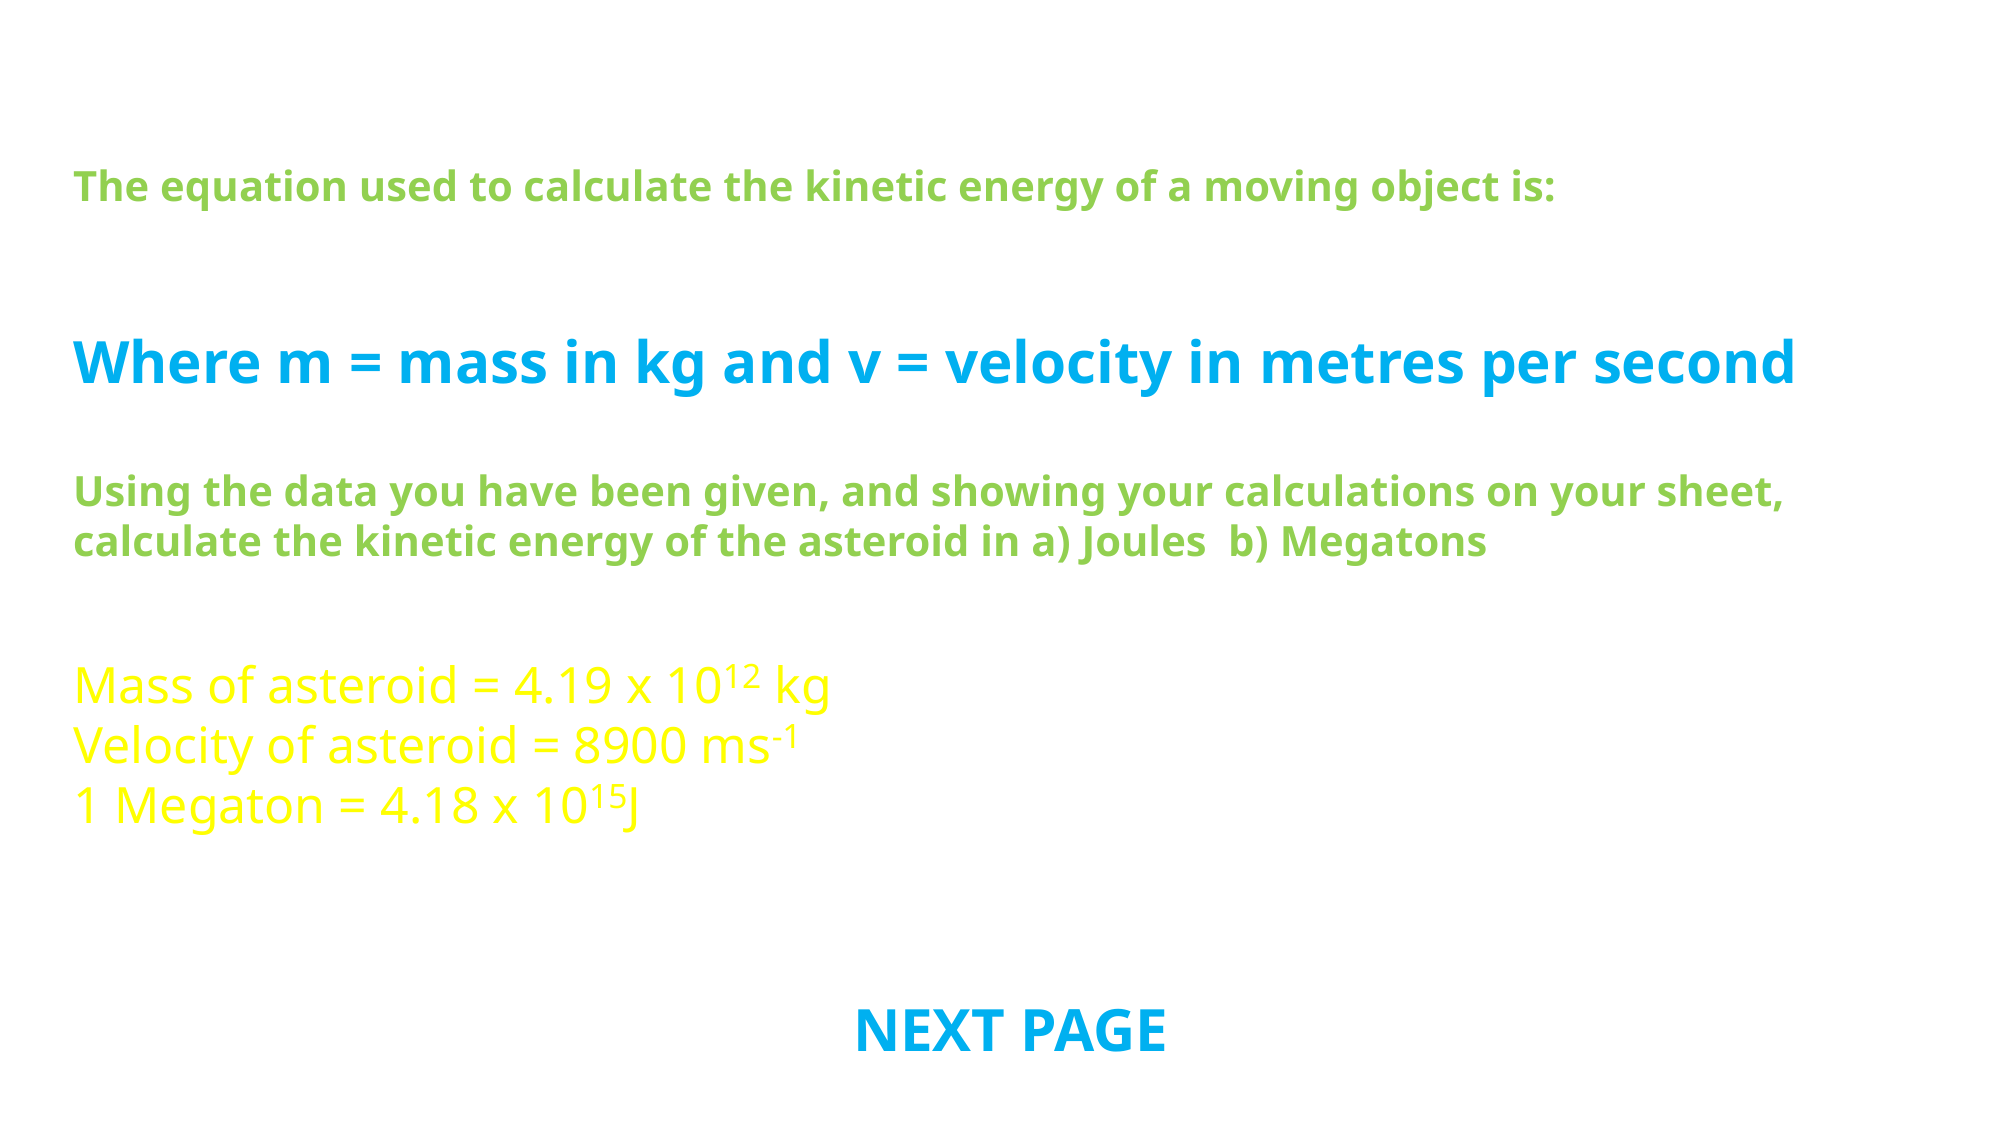

TASK 3
The equation used to calculate the kinetic energy of a moving object is:
Where m = mass in kg and v = velocity in metres per second
Using the data you have been given, and showing your calculations on your sheet, calculate the kinetic energy of the asteroid in a) Joules b) Megatons
Mass of asteroid = 4.19 x 1012 kg
Velocity of asteroid = 8900 ms-1
1 Megaton = 4.18 x 1015J
NEXT PAGE